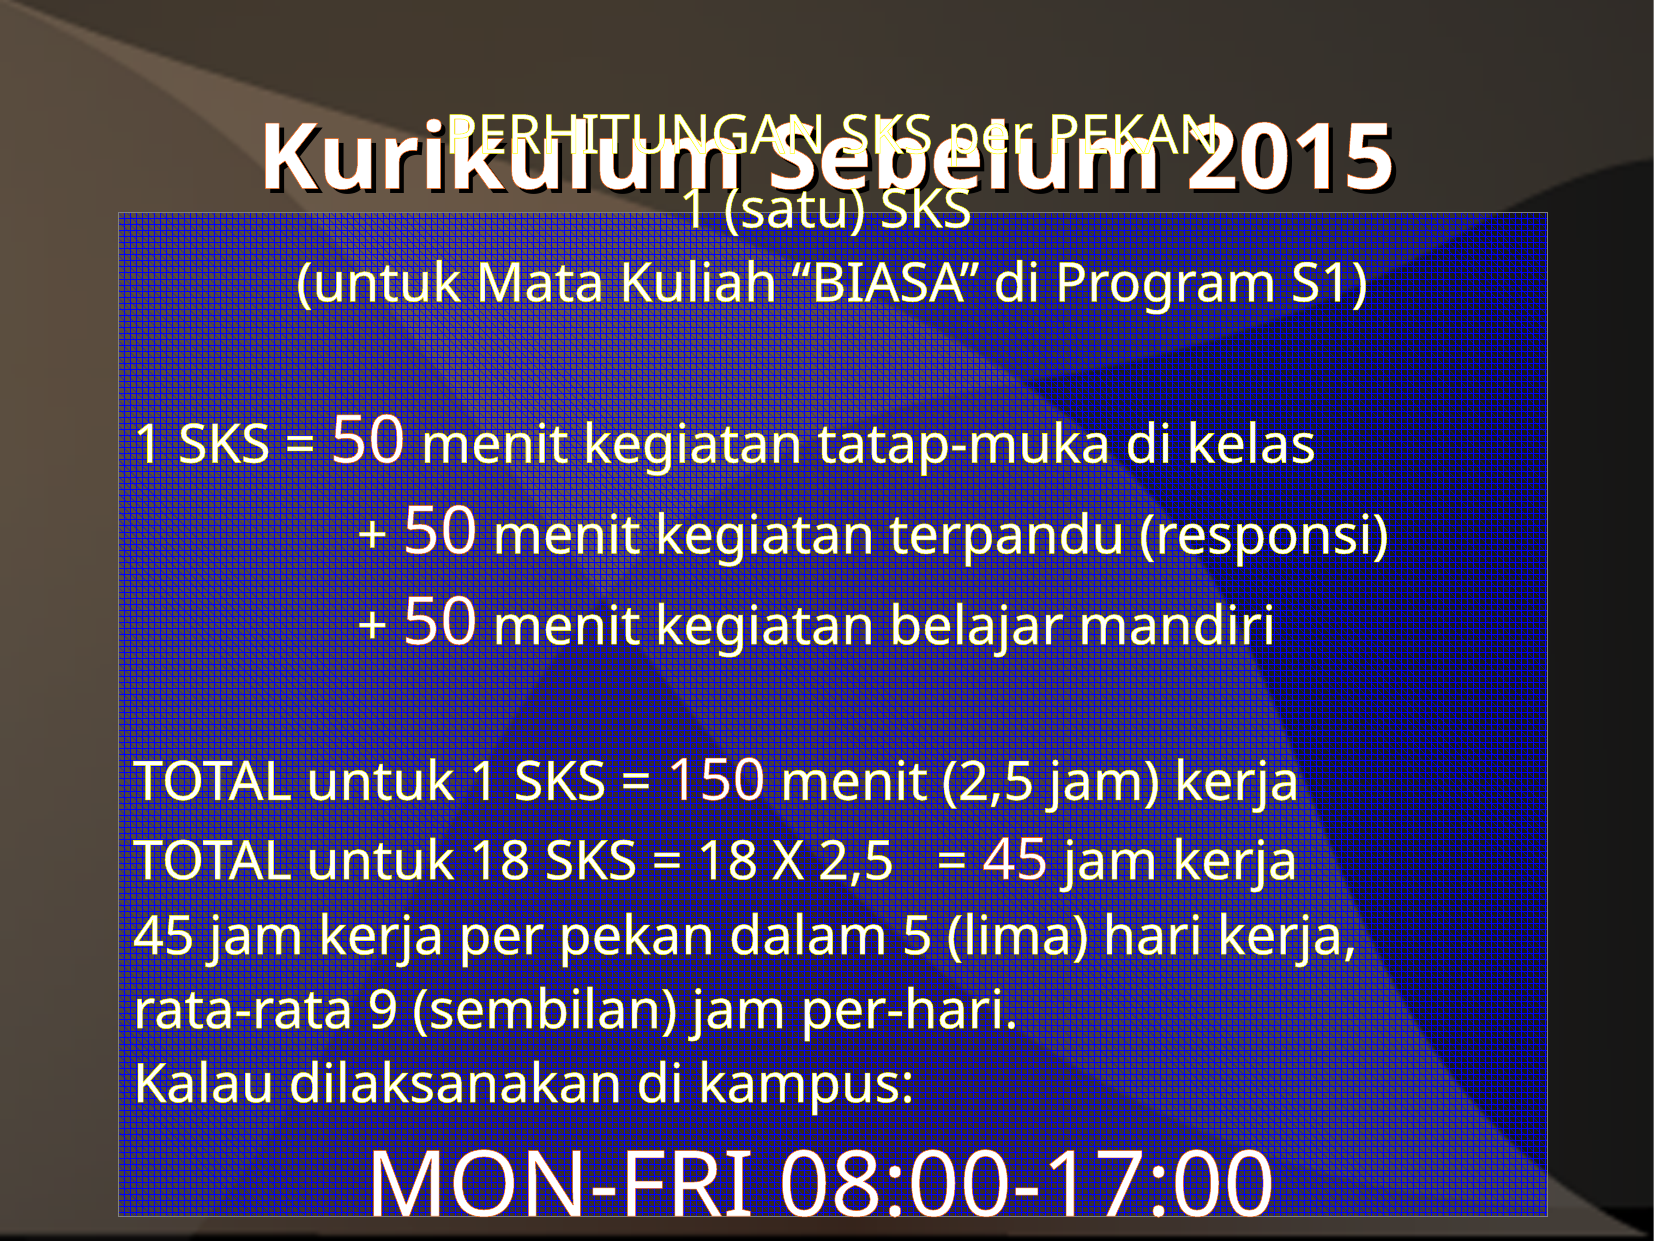

# Kurikulum Sebelum 2015
PERHITUNGAN SKS per PEKAN
1 (satu) SKS
(untuk Mata Kuliah “BIASA” di Program S1)
1 SKS = 50 menit kegiatan tatap-muka di kelas
 + 50 menit kegiatan terpandu (responsi)
 + 50 menit kegiatan belajar mandiri
TOTAL untuk 1 SKS = 150 menit (2,5 jam) kerja
TOTAL untuk 18 SKS = 18 X 2,5 = 45 jam kerja
45 jam kerja per pekan dalam 5 (lima) hari kerja,
rata-rata 9 (sembilan) jam per-hari.
Kalau dilaksanakan di kampus:
MON-FRI 08:00-17:00
1 SEMESTER = 16 pekan = 16 X 45 = 720 jam kerja